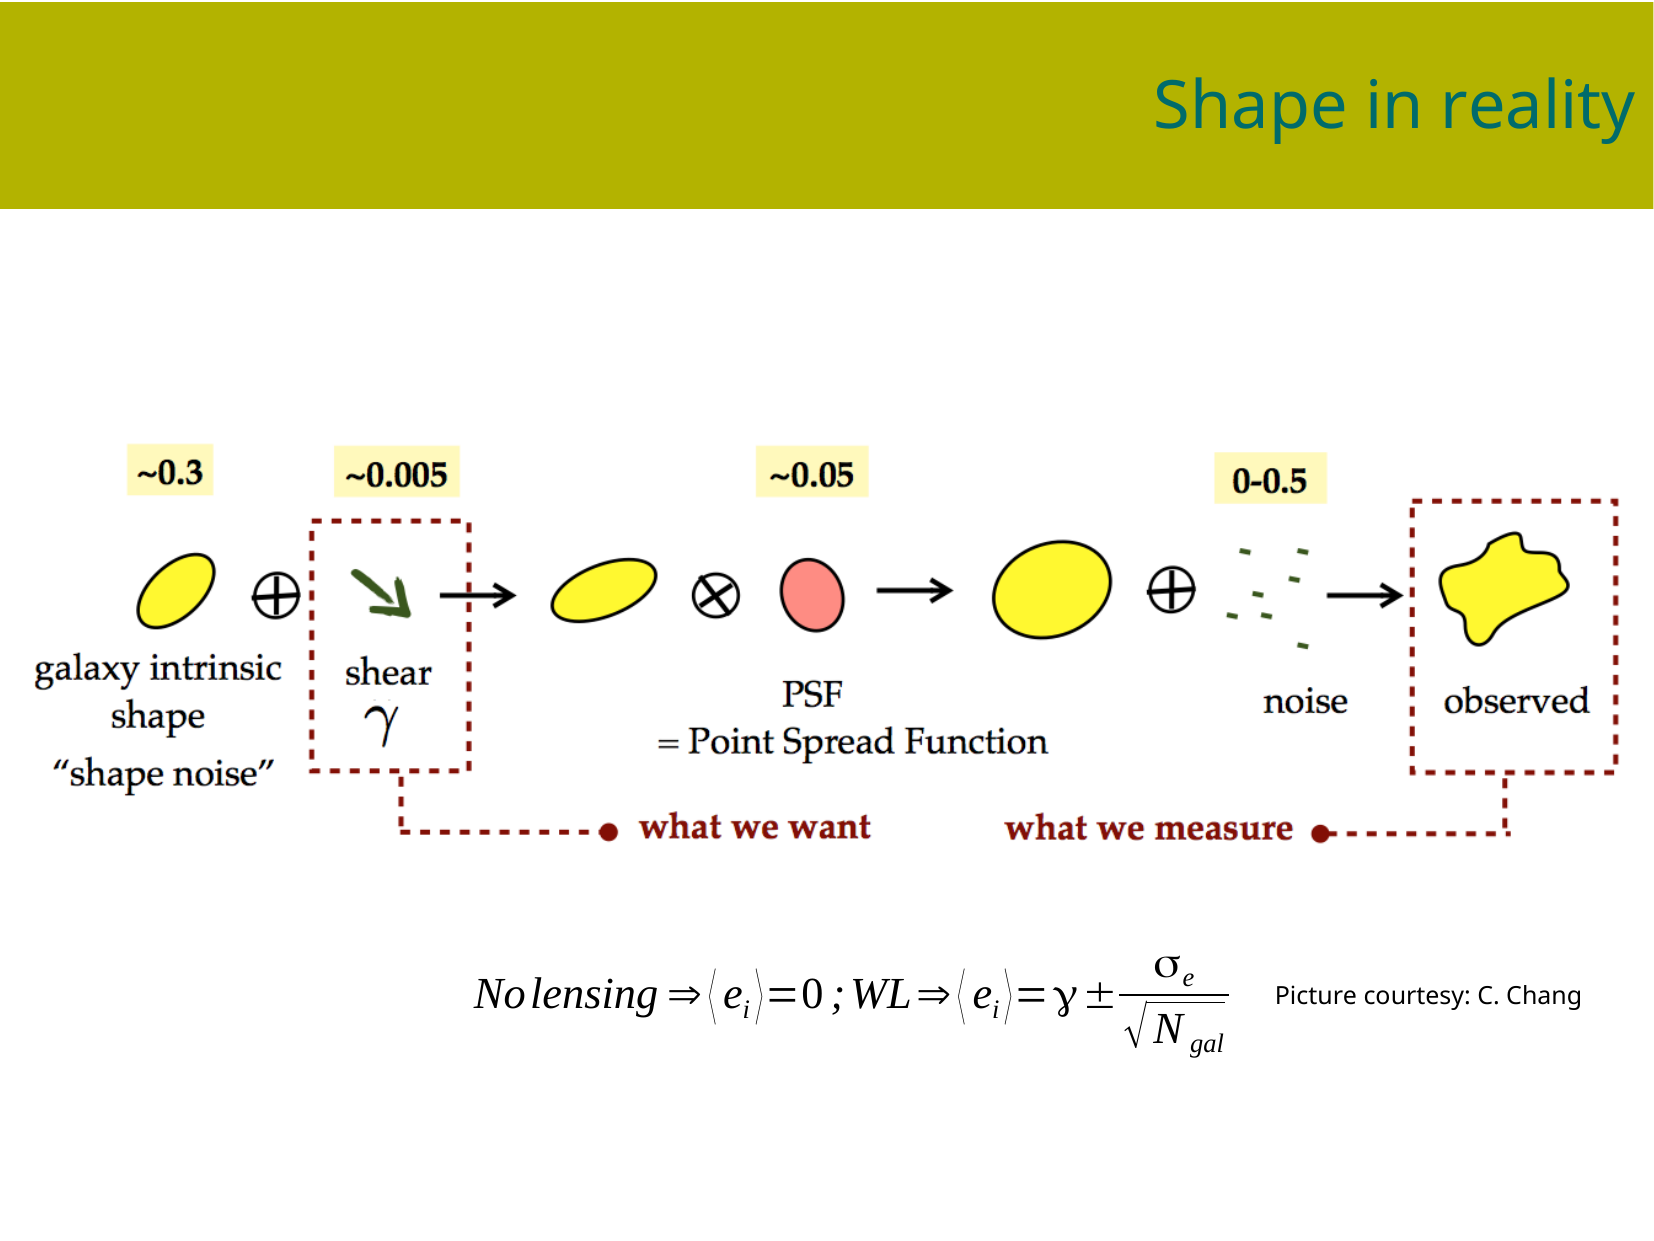

# Shape in reality
Picture courtesy: C. Chang